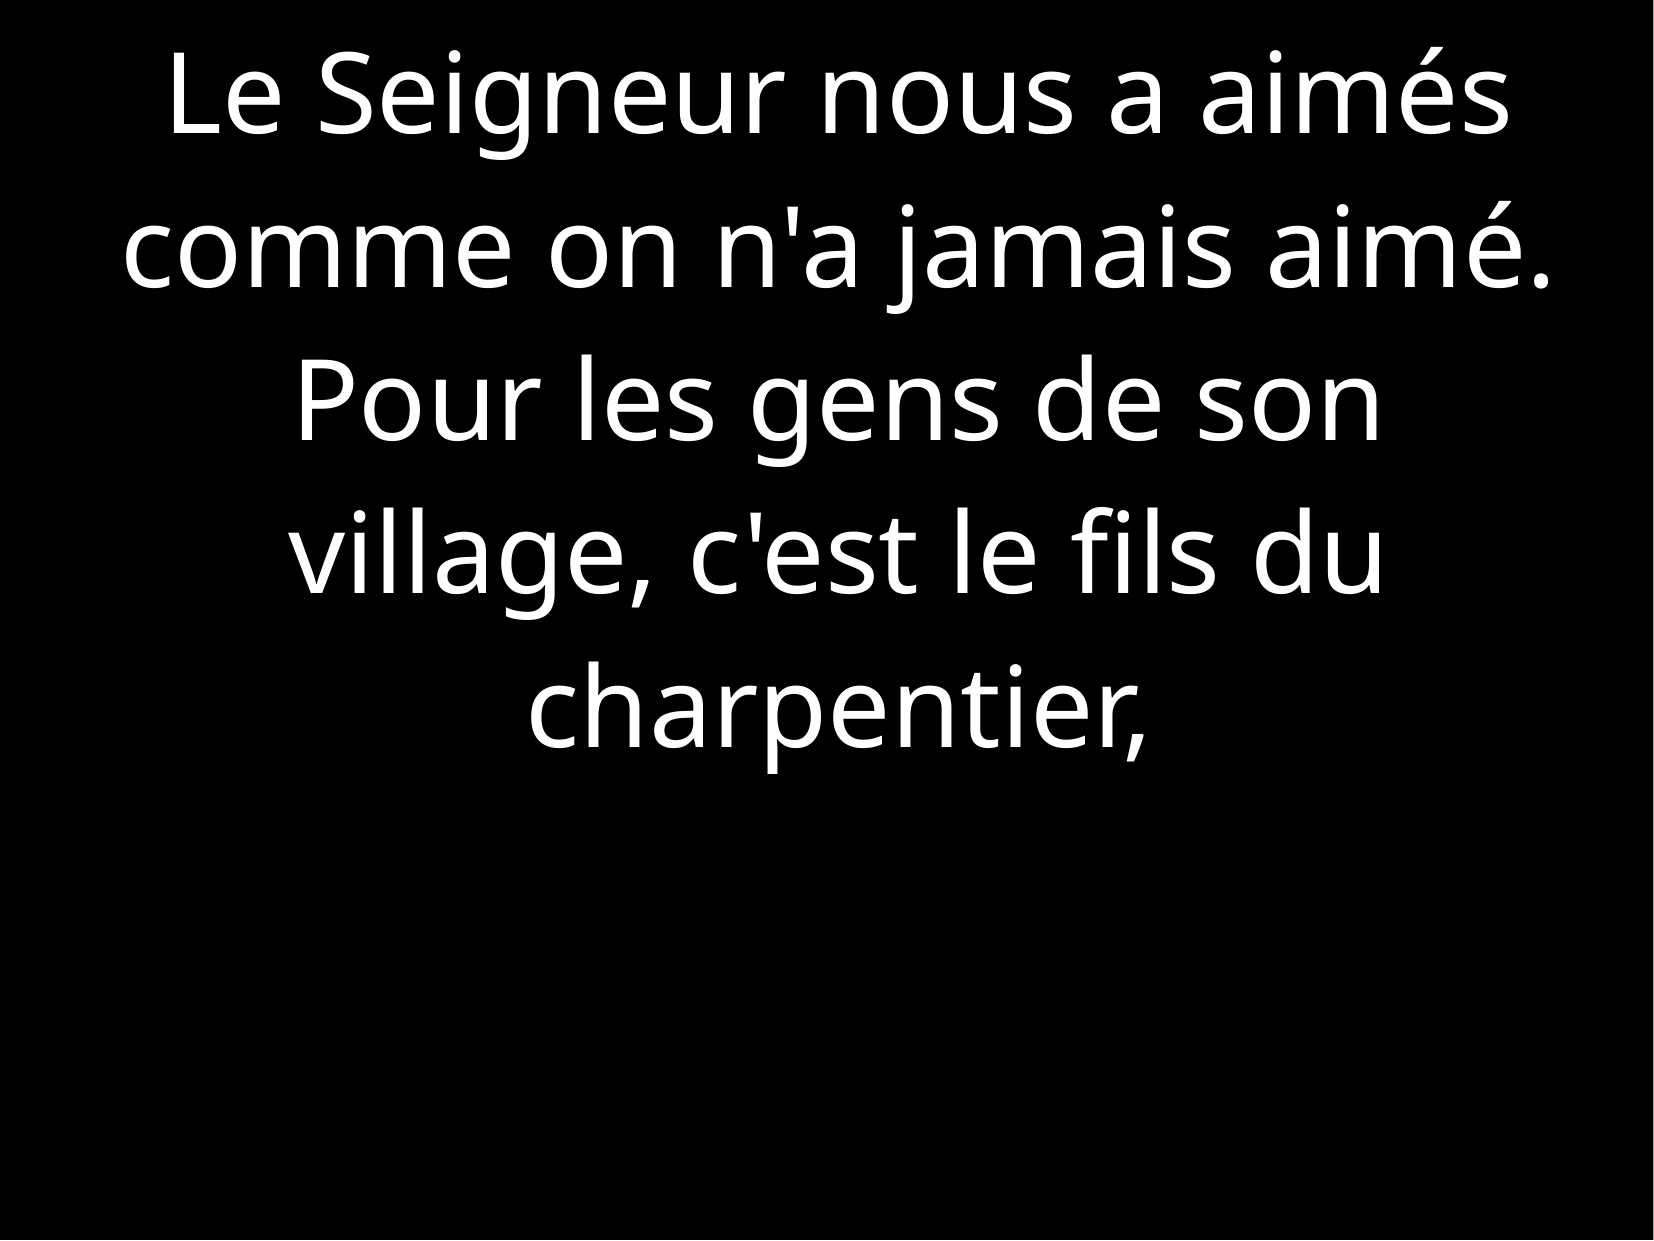

# Le Seigneur nous a aimés comme on n'a jamais aimé.
Pour les gens de son village, c'est le fils du charpentier,